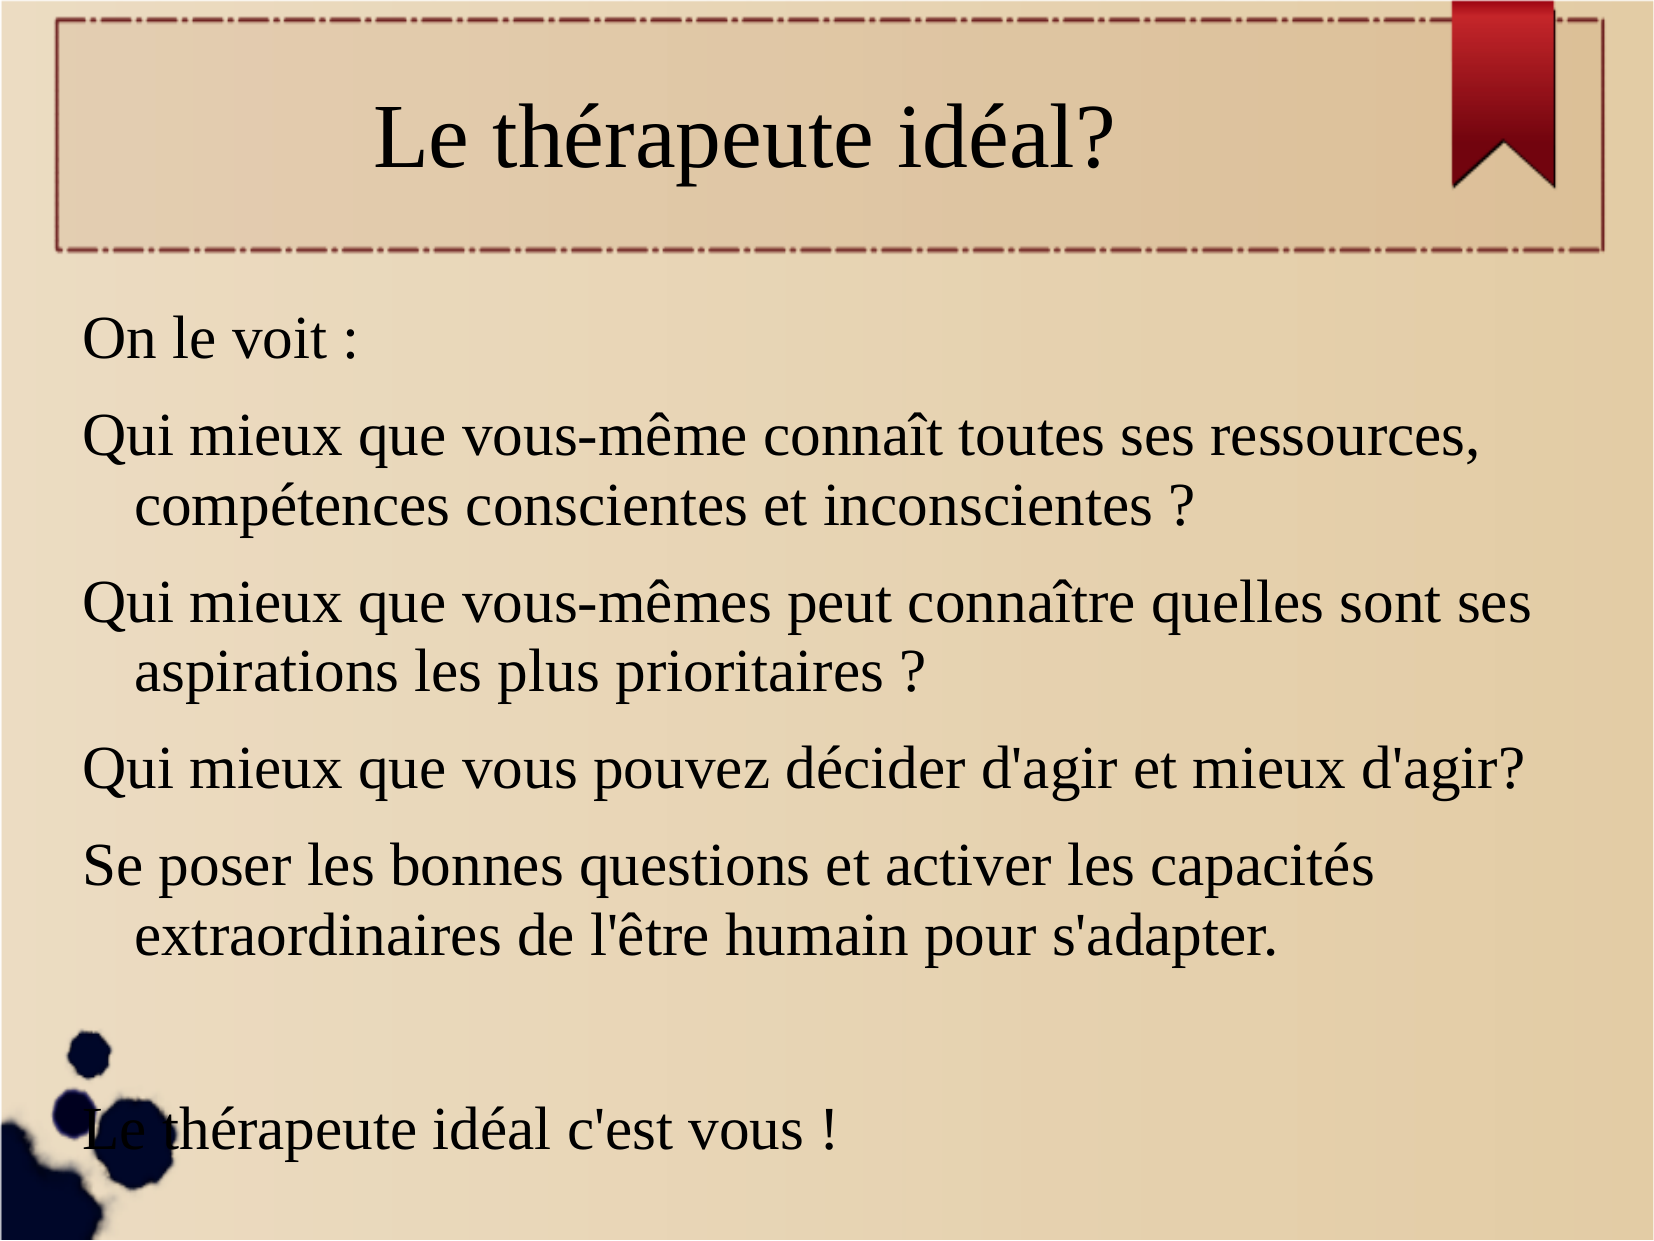

# Le thérapeute idéal?
On le voit :
Qui mieux que vous-même connaît toutes ses ressources, compétences conscientes et inconscientes ?
Qui mieux que vous-mêmes peut connaître quelles sont ses aspirations les plus prioritaires ?
Qui mieux que vous pouvez décider d'agir et mieux d'agir?
Se poser les bonnes questions et activer les capacités extraordinaires de l'être humain pour s'adapter.
Le thérapeute idéal c'est vous !